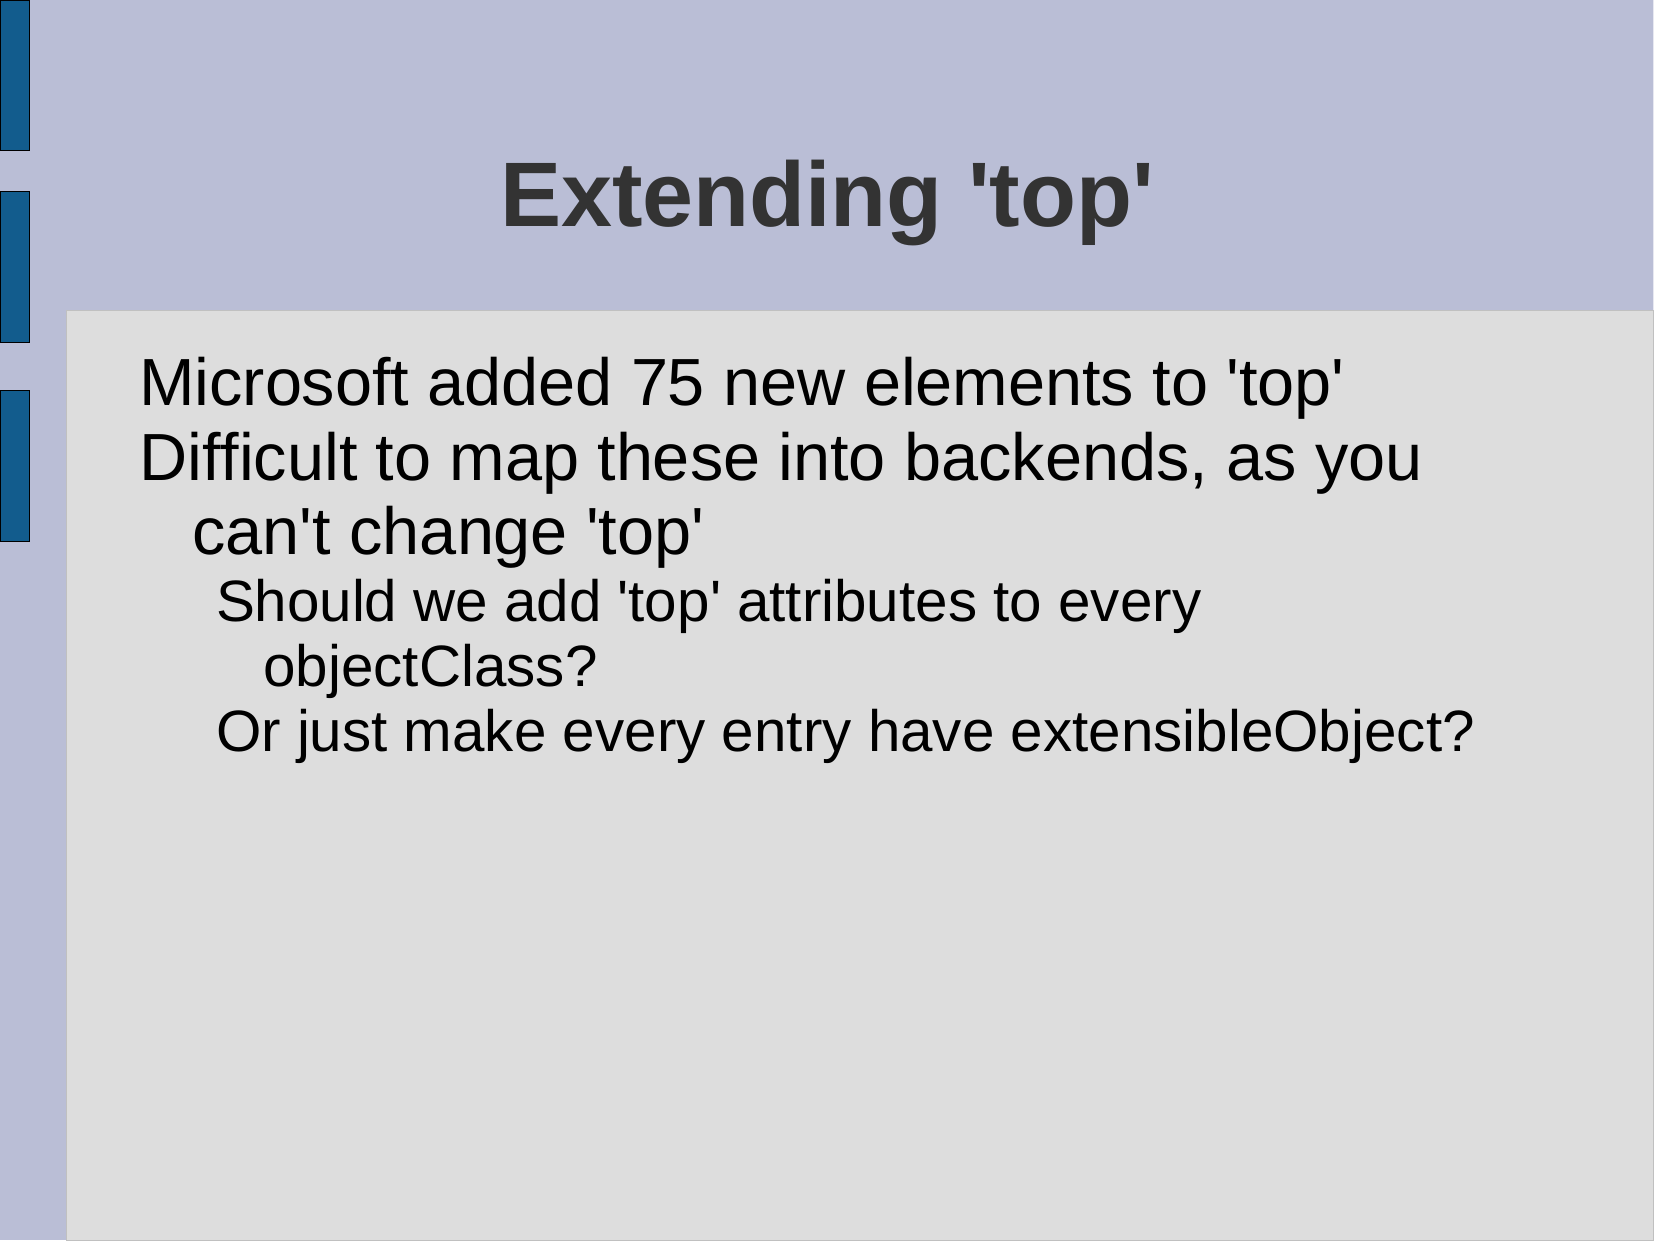

# Extending 'top'
Microsoft added 75 new elements to 'top'
Difficult to map these into backends, as you can't change 'top'
Should we add 'top' attributes to every objectClass?
Or just make every entry have extensibleObject?